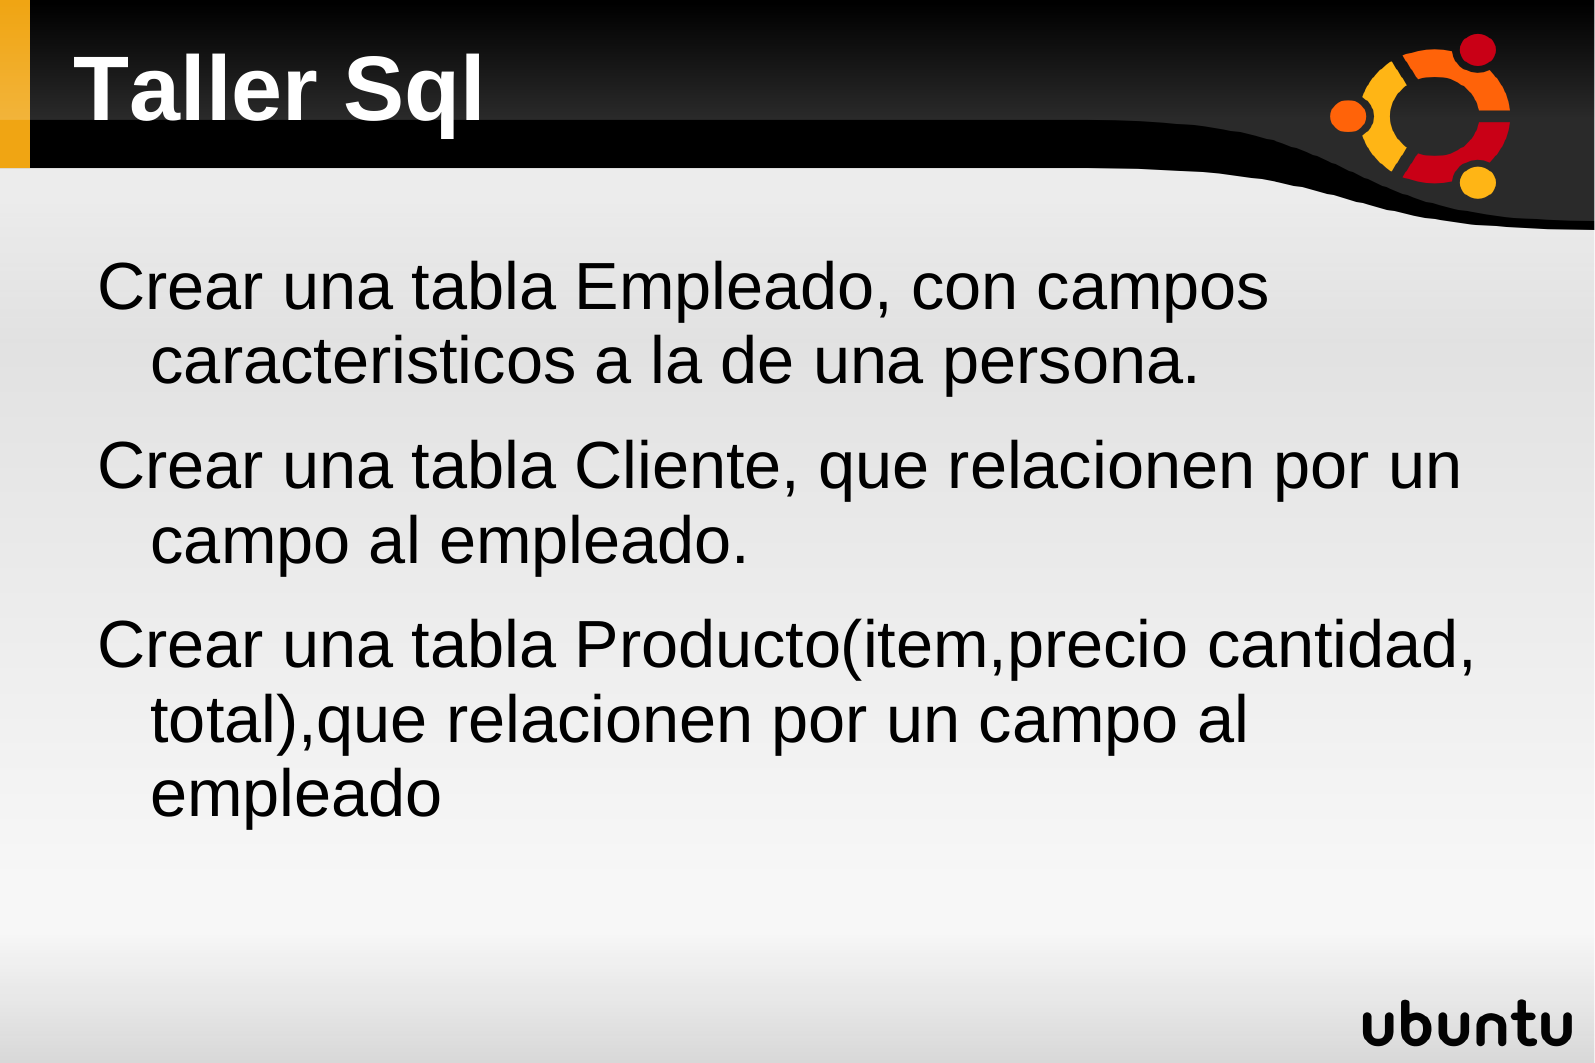

# Taller Sql
Crear una tabla Empleado, con campos caracteristicos a la de una persona.
Crear una tabla Cliente, que relacionen por un campo al empleado.
Crear una tabla Producto(item,precio cantidad, total),que relacionen por un campo al empleado